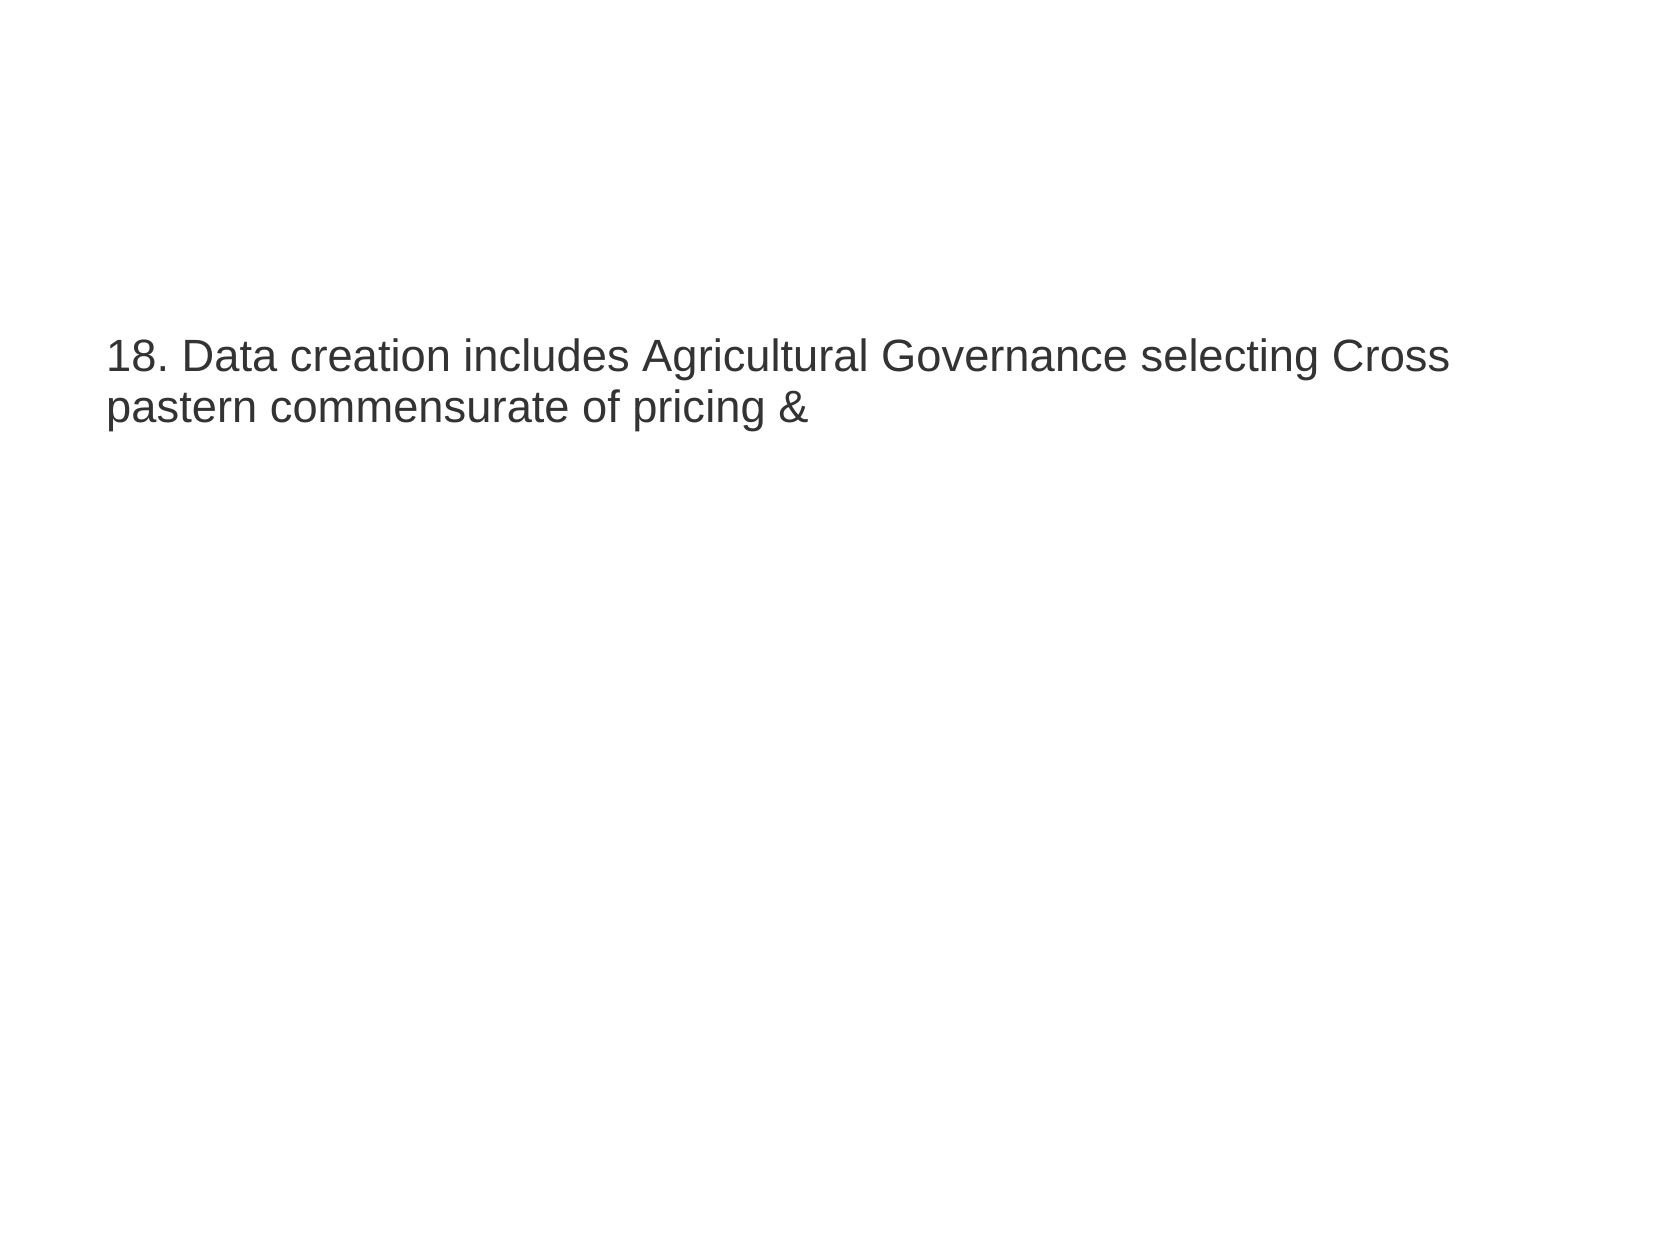

#
18. Data creation includes Agricultural Governance selecting Cross pastern commensurate of pricing &